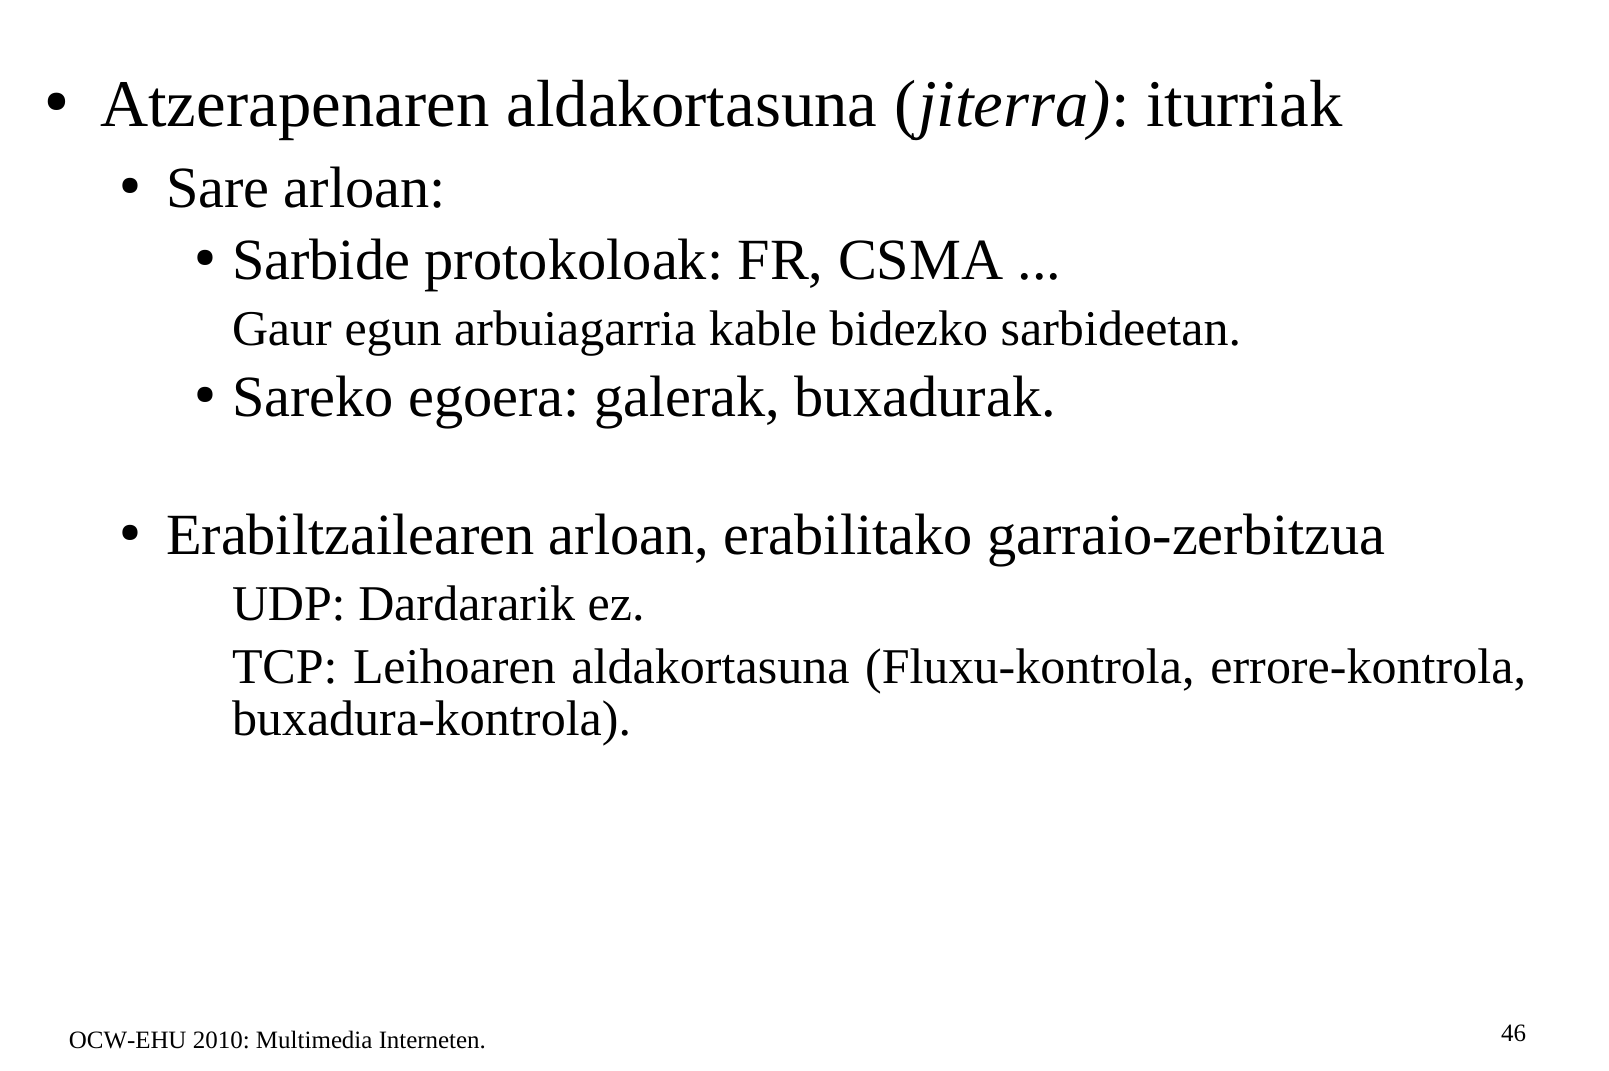

# Atzerapenaren aldakortasuna (jiterra): iturriak
Sare arloan:
Sarbide protokoloak: FR, CSMA ...
Gaur egun arbuiagarria kable bidezko sarbideetan.
Sareko egoera: galerak, buxadurak.
Erabiltzailearen arloan, erabilitako garraio-zerbitzua
UDP: Dardararik ez.
TCP: Leihoaren aldakortasuna (Fluxu-kontrola, errore-kontrola, buxadura-kontrola).
46